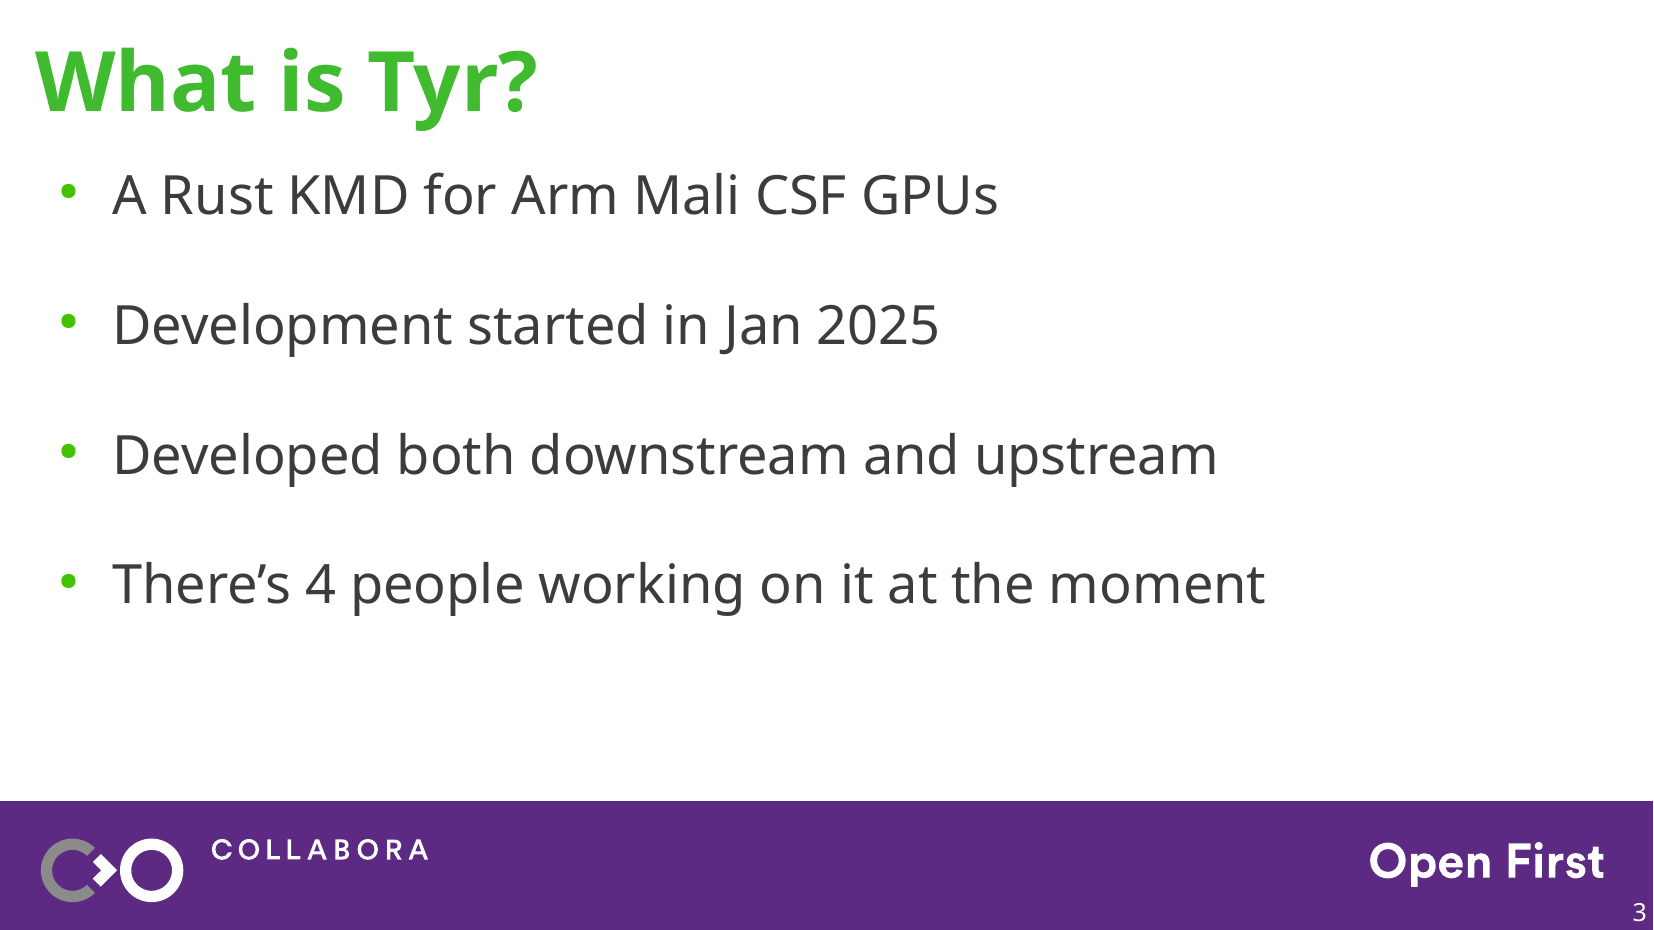

# What is Tyr?
A Rust KMD for Arm Mali CSF GPUs
Development started in Jan 2025
Developed both downstream and upstream
There’s 4 people working on it at the moment